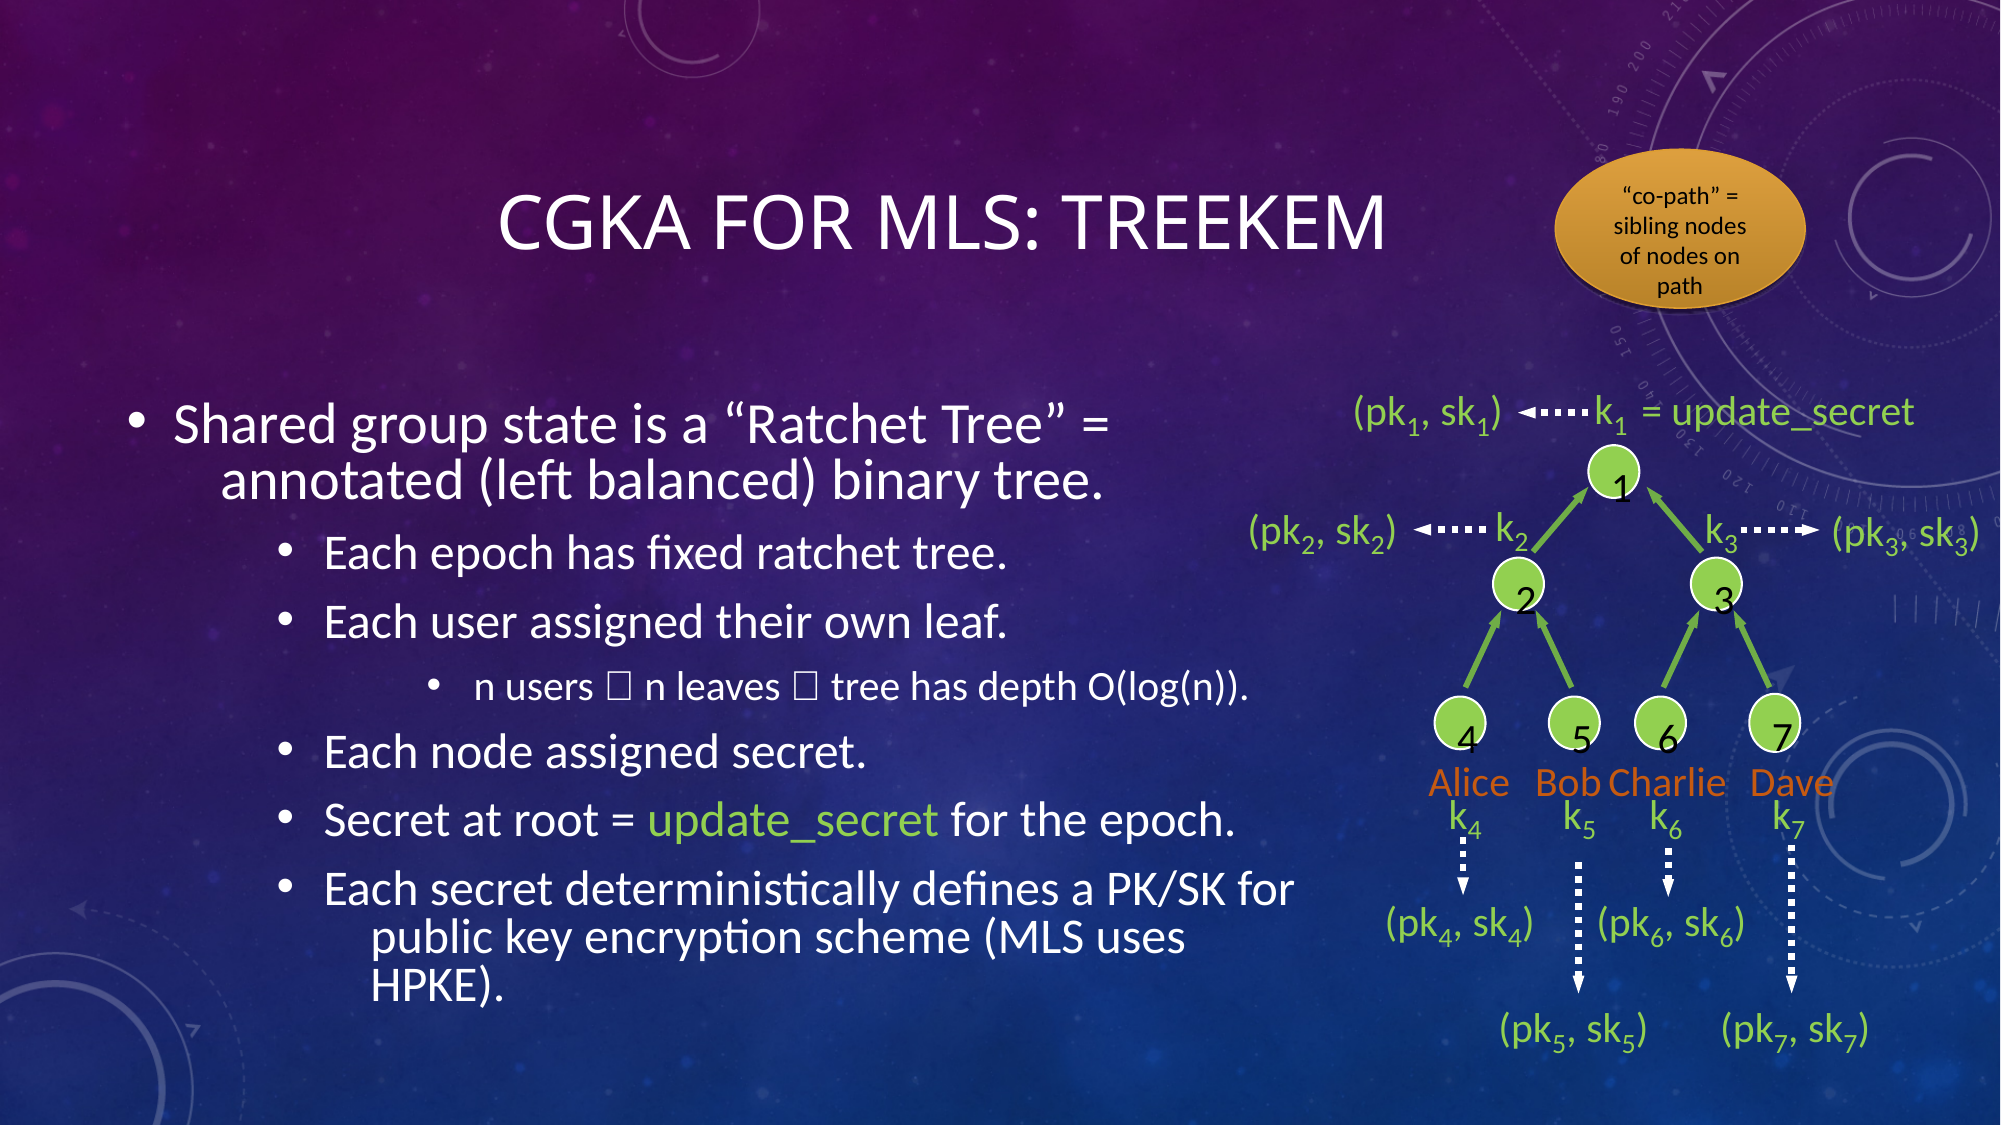

# CGKA for MLS: TreeKEM
“co-path” = sibling nodes of nodes on path
Shared group state is a “Ratchet Tree” = annotated (left balanced) binary tree.
Each epoch has fixed ratchet tree.
Each user assigned their own leaf.
n users  n leaves  tree has depth O(log(n)).
Each node assigned secret.
Secret at root = update_secret for the epoch.
Each secret deterministically defines a PK/SK for public key encryption scheme (MLS uses HPKE).
k1
k2
k3
k4
k5
k6
k7
= update_secret
(pk1, sk1)
(pk2, sk2)
 (pk3, sk3)
(pk4, sk4)
(pk6, sk6)
(pk5, sk5)
(pk7, sk7)
1
2
3
7
4
5
6
Alice
Bob
Charlie
Dave